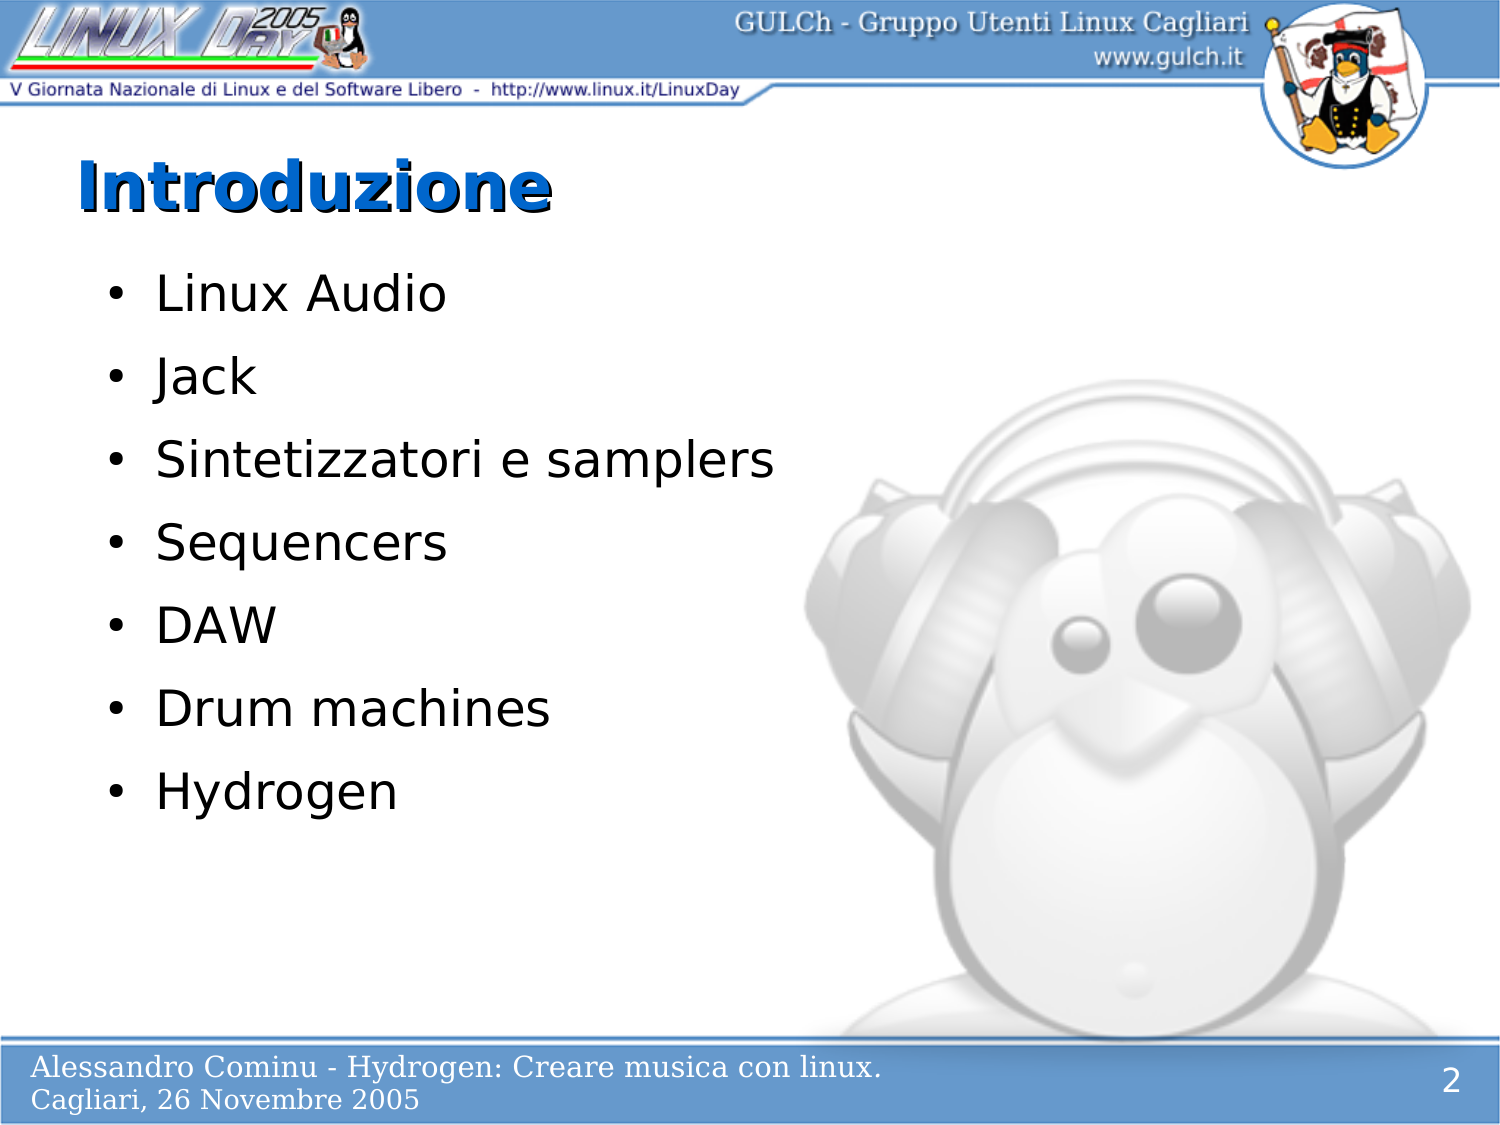

# Introduzione
Linux Audio
Jack
Sintetizzatori e samplers
Sequencers
DAW
Drum machines
Hydrogen